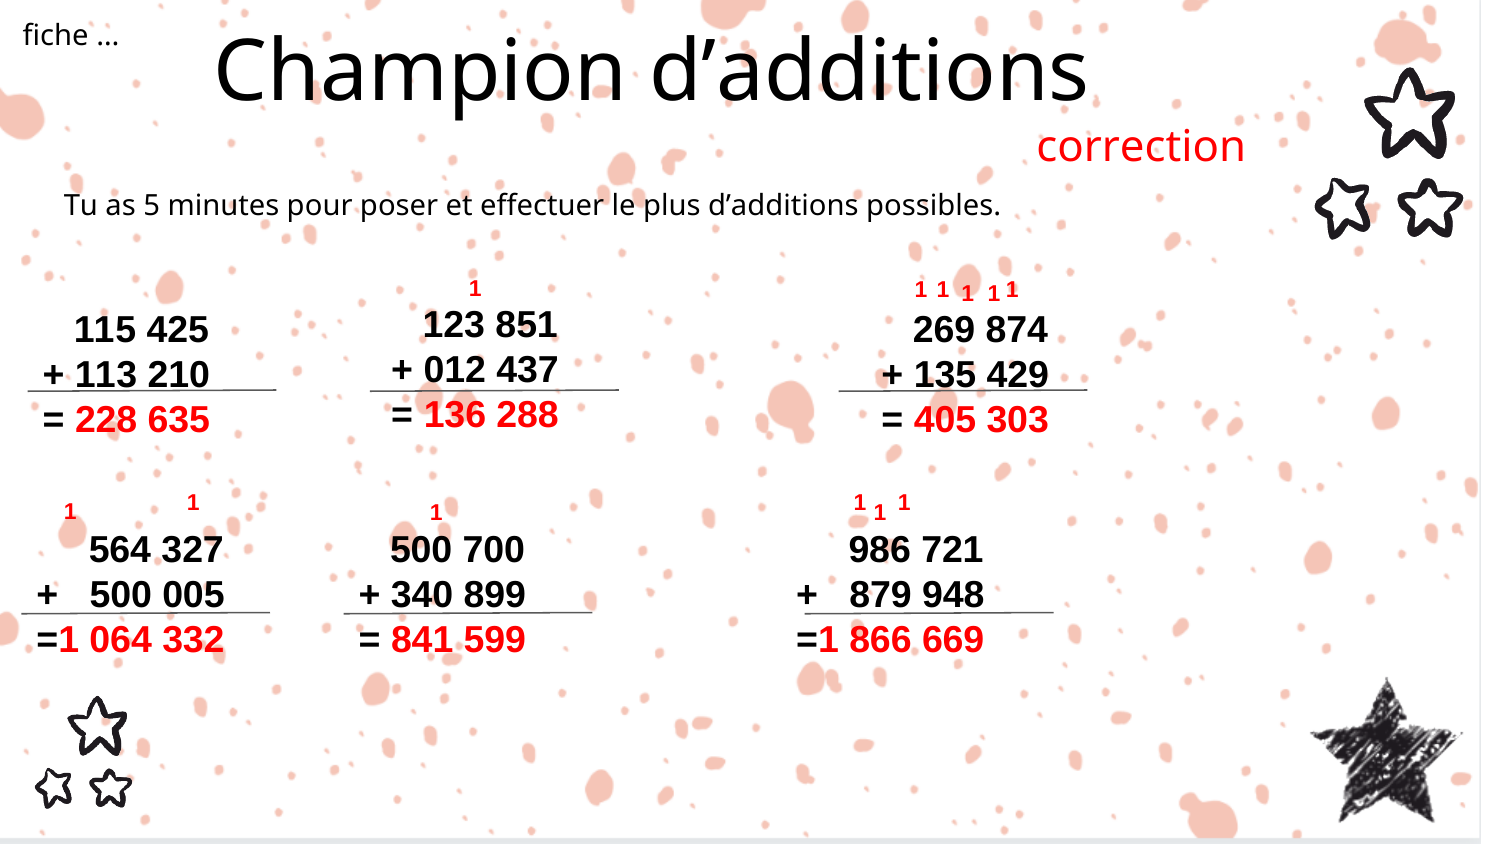

Champion d’additions
fiche …
correction
Tu as 5 minutes pour poser et effectuer le plus d’additions possibles.
1
1
1
1
1
1
 123 851
+ 012 437
= 136 288
 115 425
+ 113 210
= 228 635
 269 874
+ 135 429
= 405 303
1
1
1
1
1
1
 564 327
+ 500 005
=1 064 332
 500 700
+ 340 899
= 841 599
 986 721
+ 879 948
=1 866 669